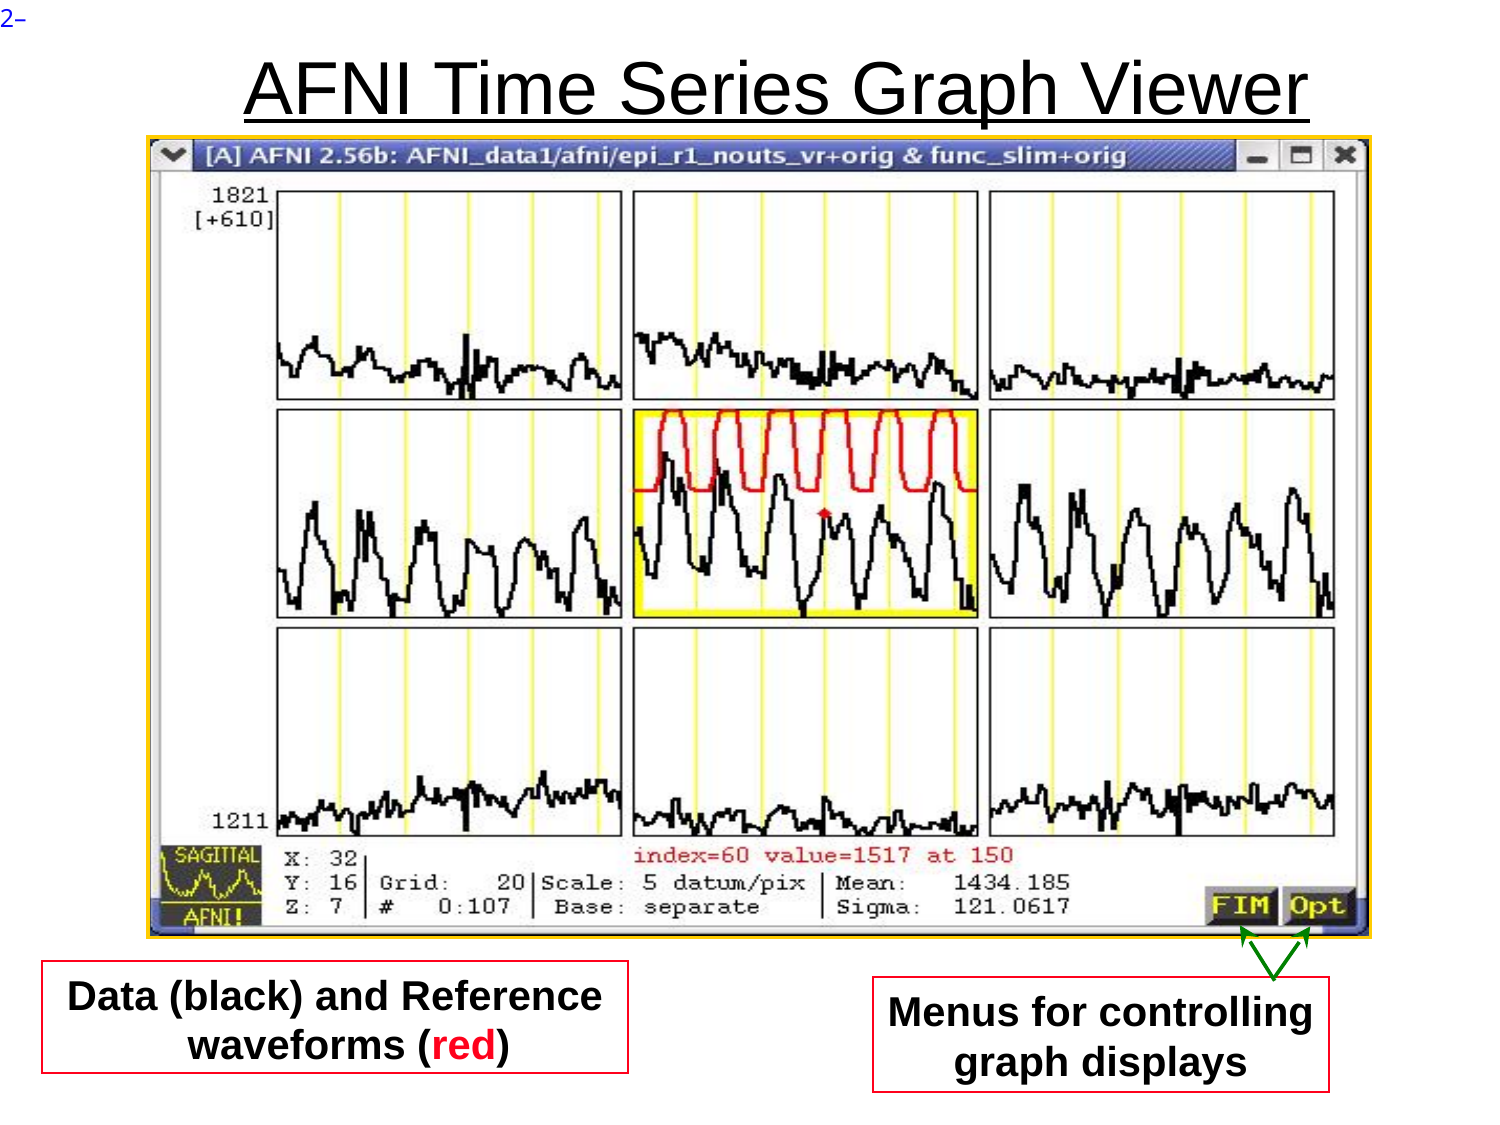

# AFNI Time Series Graph Viewer
Data (black) and Reference waveforms (red)
Menus for controlling
graph displays